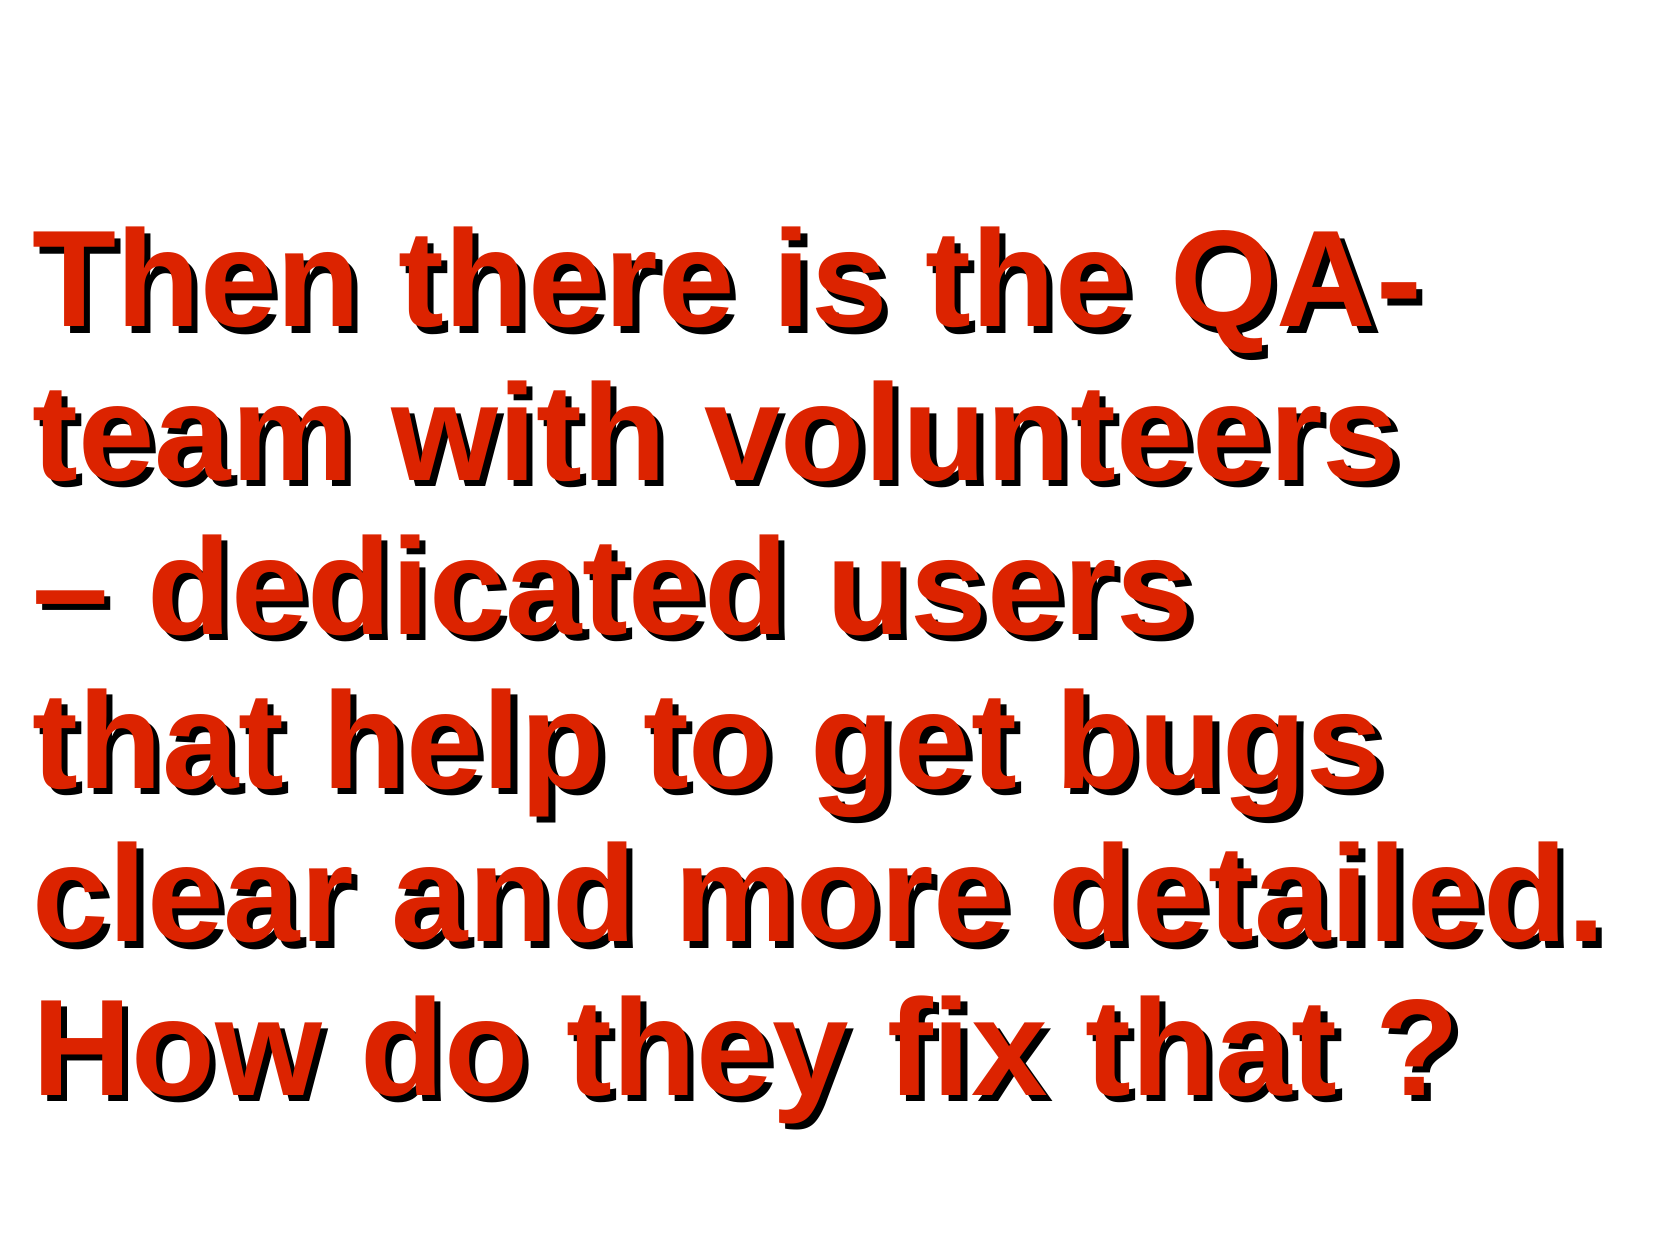

Then there is the QA-
team with volunteers
– dedicated users
that help to get bugs
clear and more detailed.
How do they fix that ?